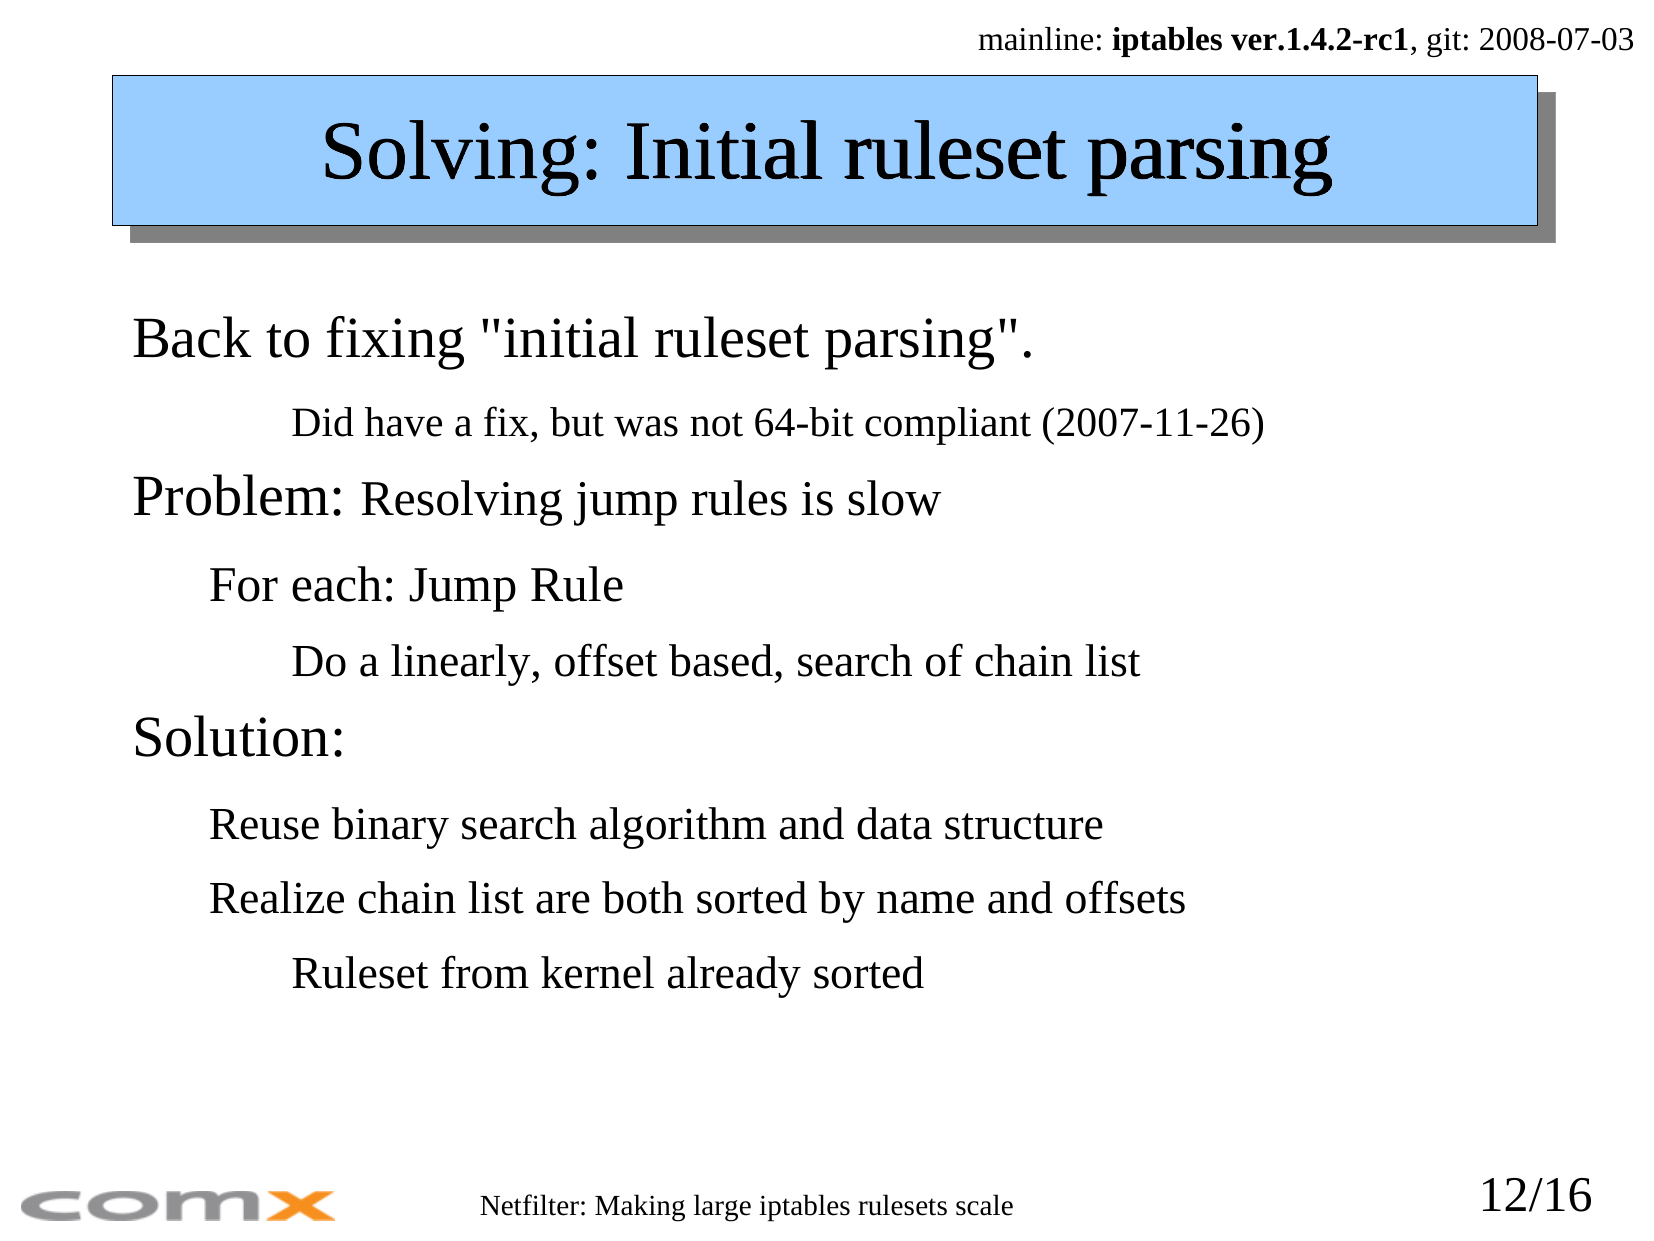

mainline: iptables ver.1.4.2-rc1, git: 2008-07-03
# Solving: Initial ruleset parsing
Back to fixing "initial ruleset parsing".
Did have a fix, but was not 64-bit compliant (2007-11-26)
Problem: Resolving jump rules is slow
For each: Jump Rule
Do a linearly, offset based, search of chain list
Solution:
Reuse binary search algorithm and data structure
Realize chain list are both sorted by name and offsets
Ruleset from kernel already sorted